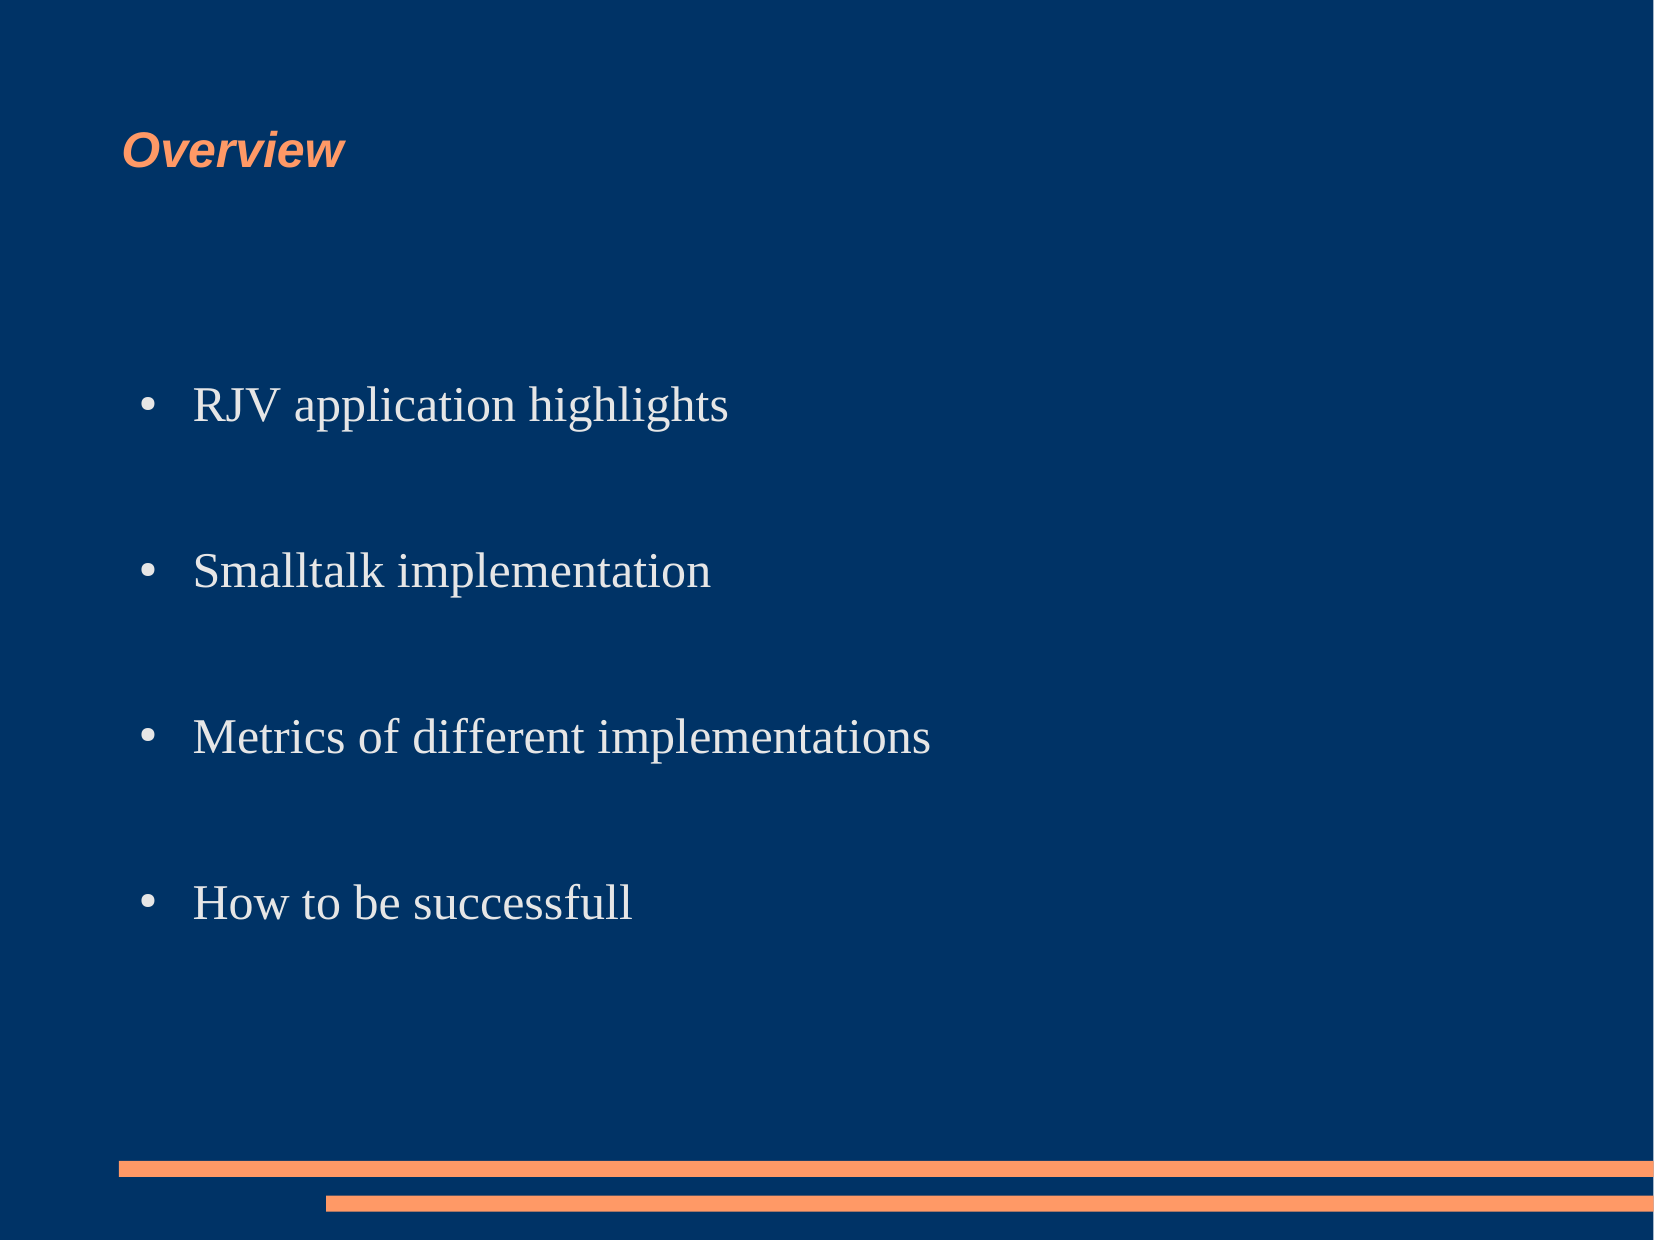

# Overview
RJV application highlights
Smalltalk implementation
Metrics of different implementations
How to be successfull